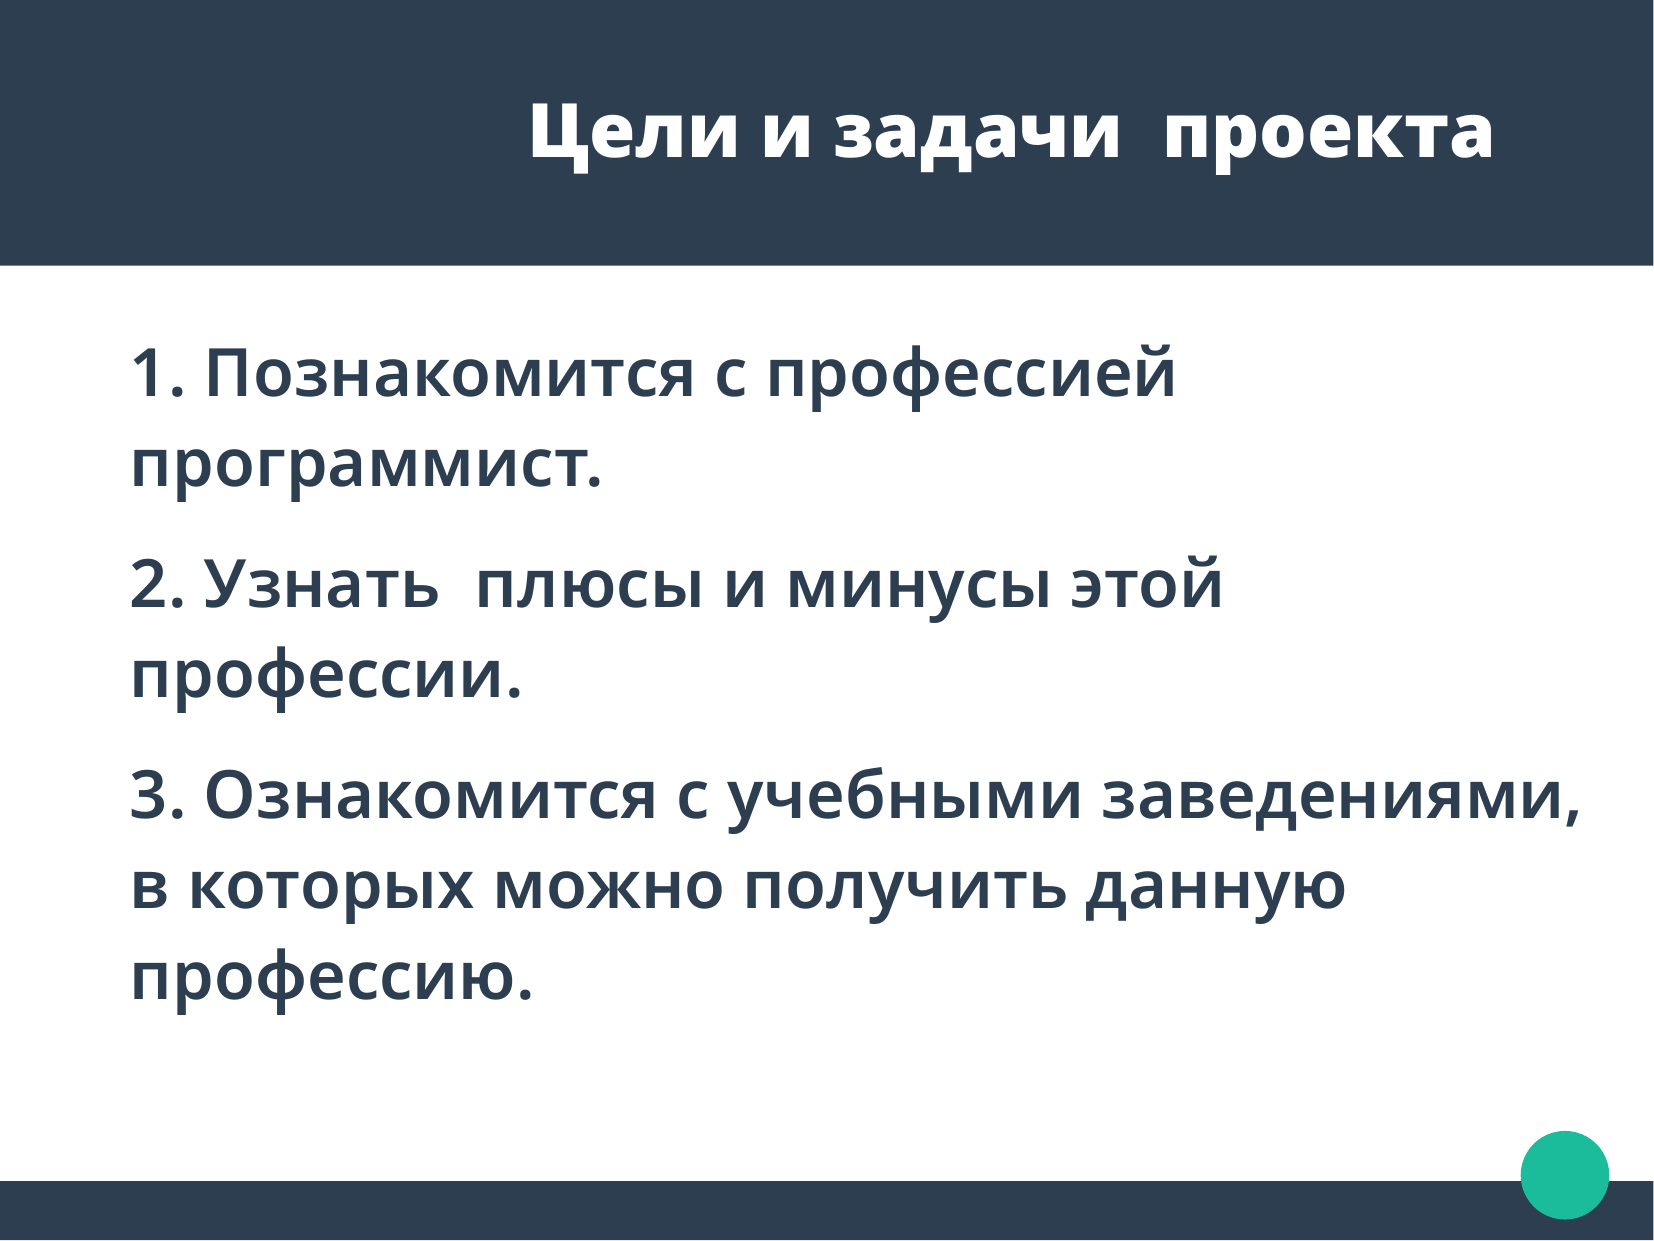

# Цели и задачи проекта
1. Познакомится с профессией программист.
2. Узнать плюсы и минусы этой профессии.
3. Ознакомится с учебными заведениями, в которых можно получить данную профессию.